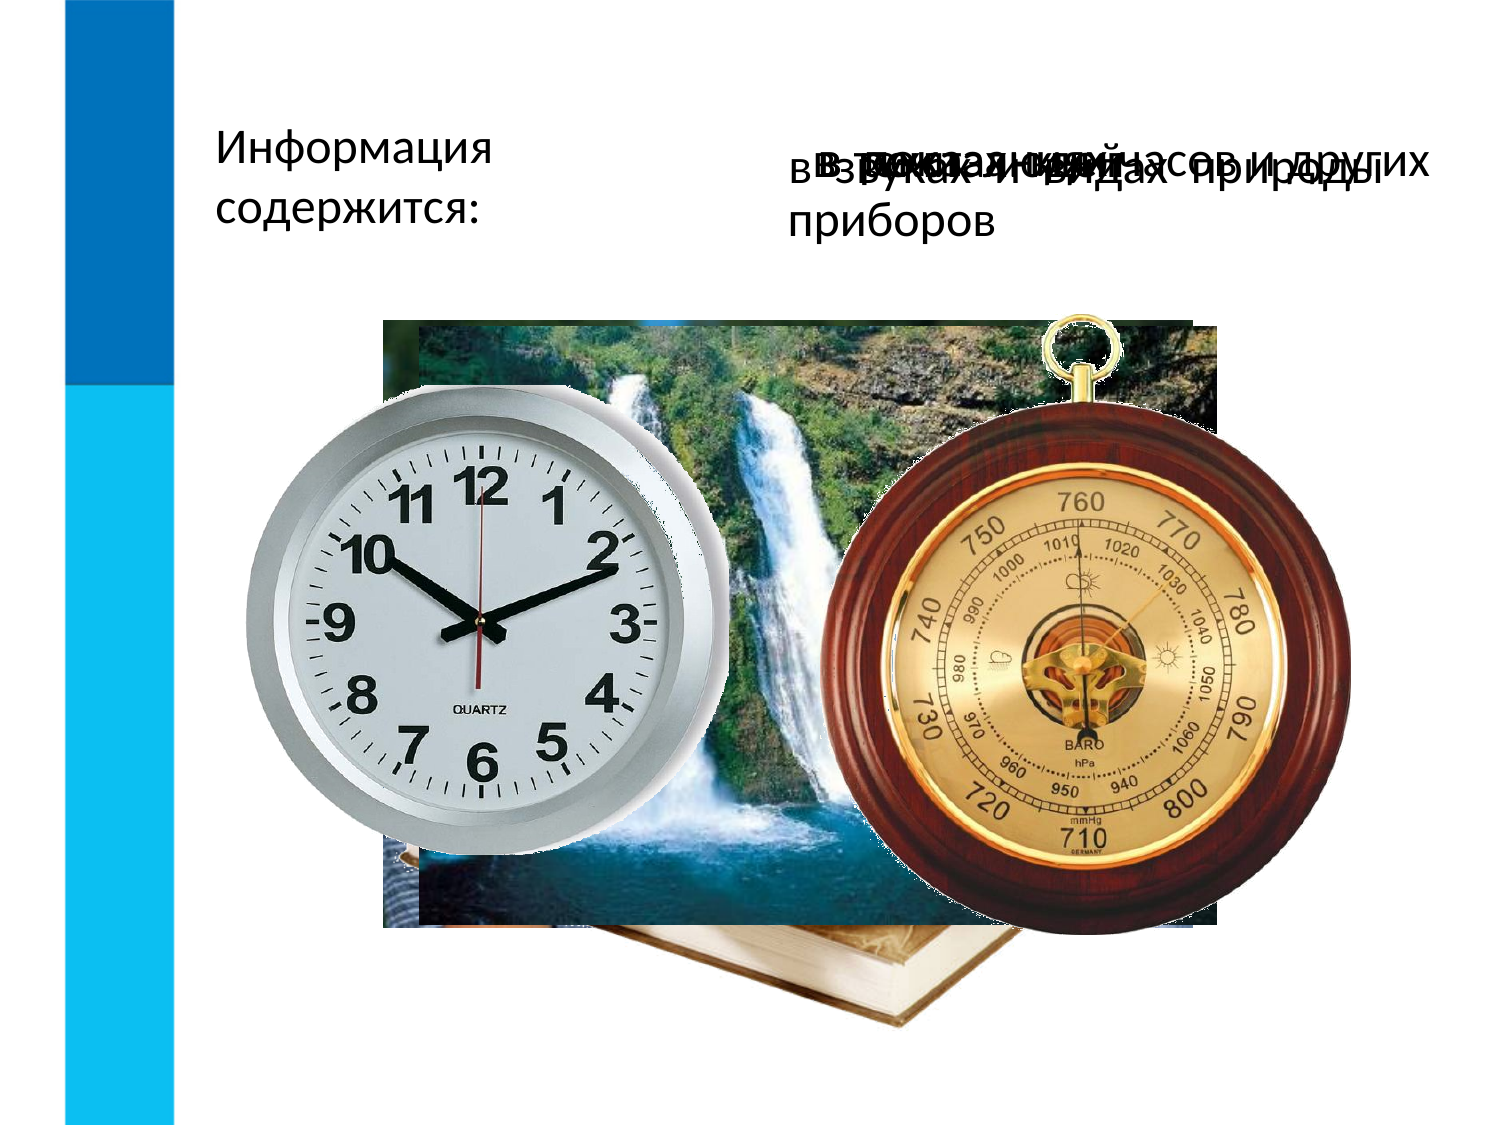

Информация содержится:
в показаниях часов и других приборов
в речи людей
в текстах книг
в звуках и видах природы